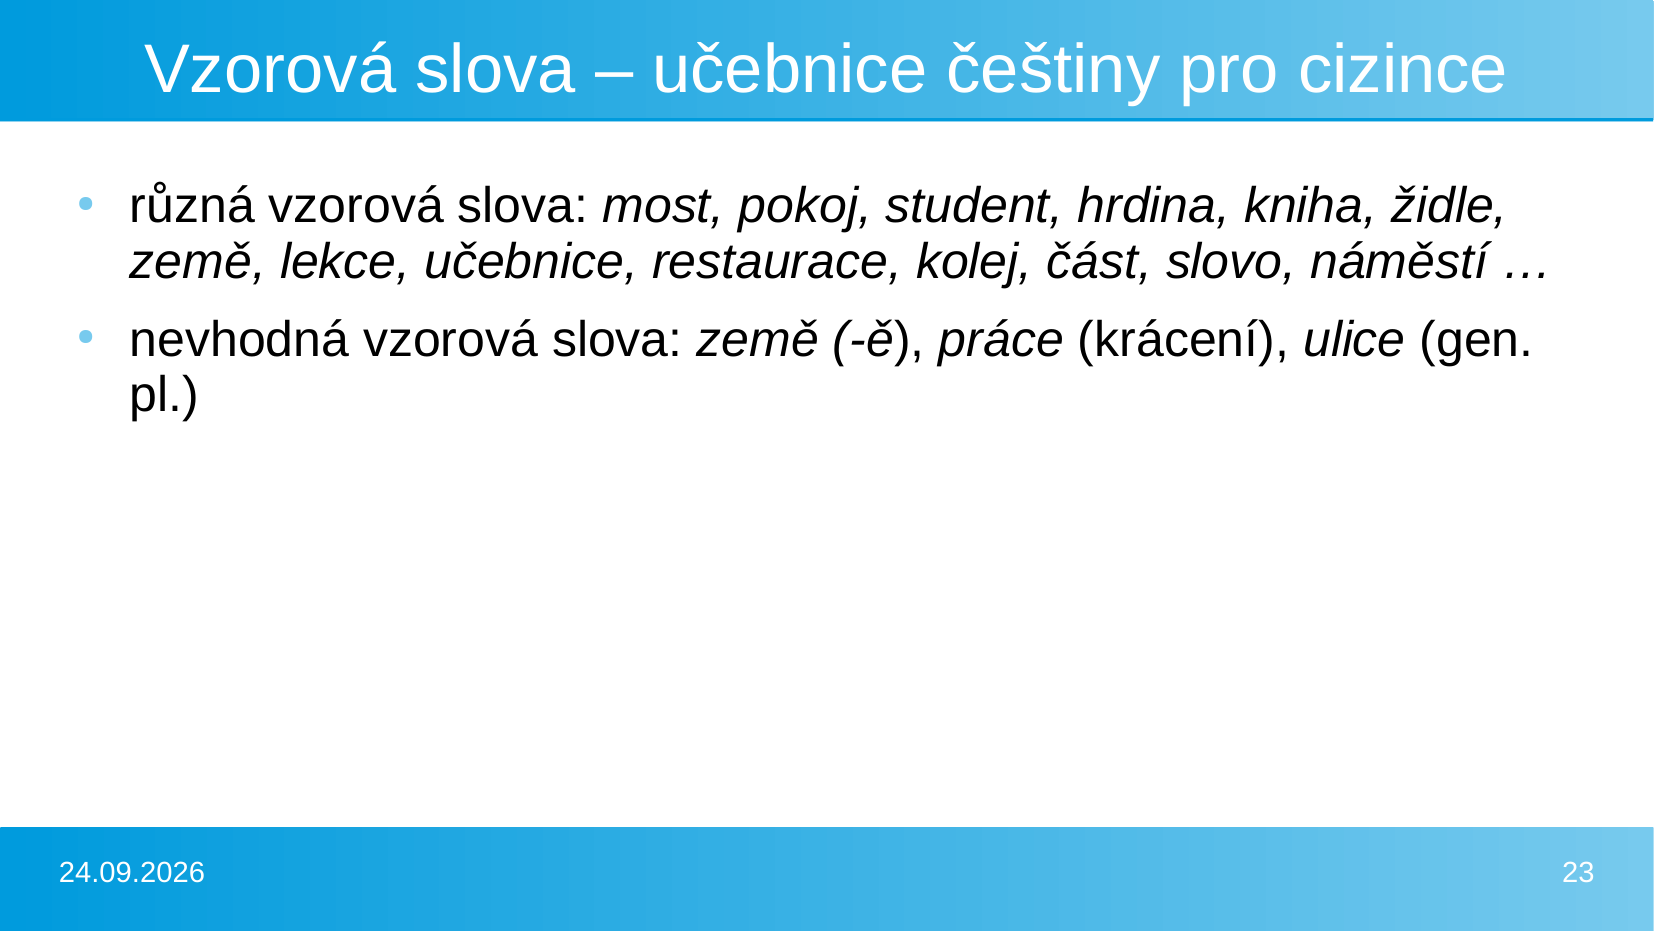

# Vzorová slova – učebnice češtiny pro cizince
různá vzorová slova: most, pokoj, student, hrdina, kniha, židle, země, lekce, učebnice, restaurace, kolej, část, slovo, náměstí …
nevhodná vzorová slova: země (-ě), práce (krácení), ulice (gen. pl.)
23